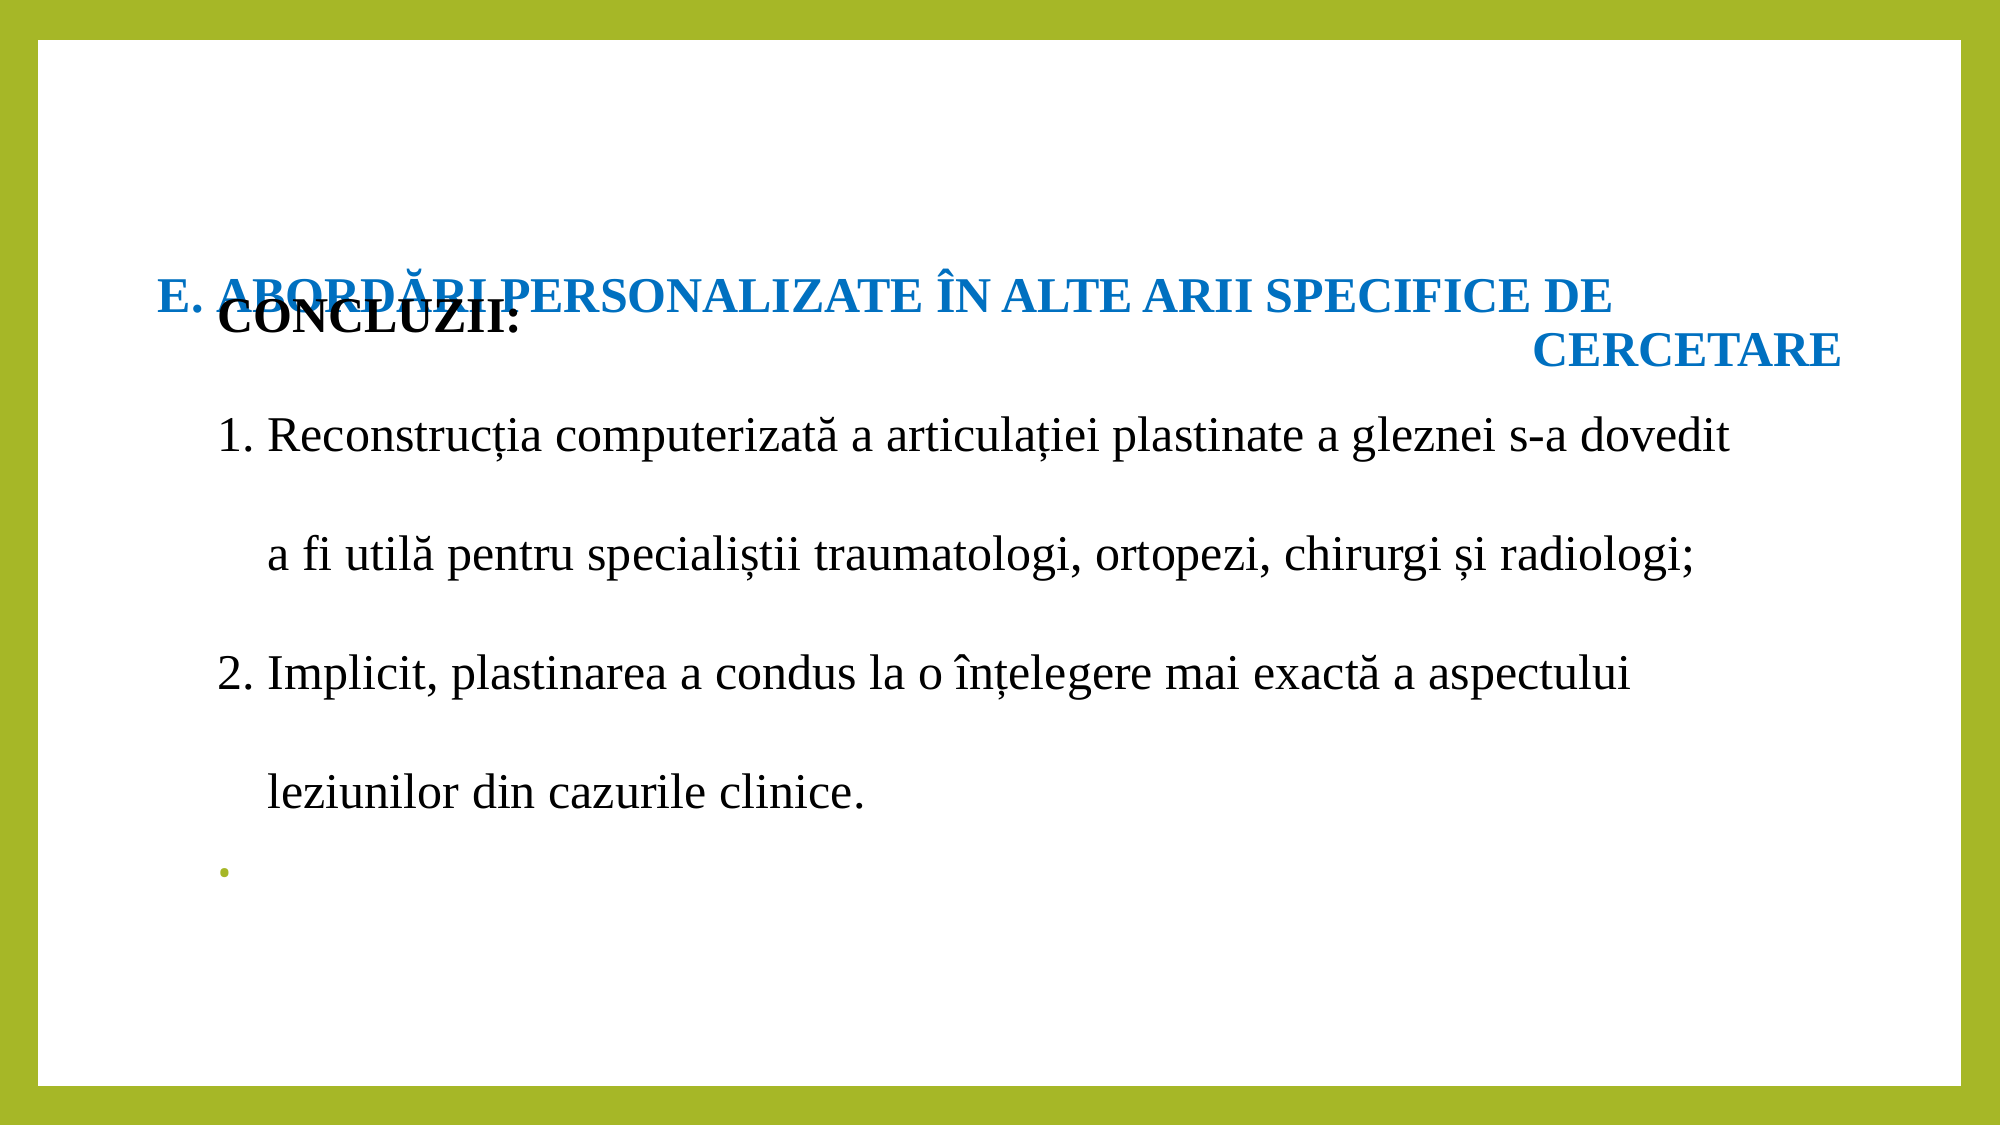

# E. ABORDĂRI PERSONALIZATE ÎN ALTE ARII SPECIFICE DE CERCETARE
CONCLUZII:
1. Reconstrucția computerizată a articulației plastinate a gleznei s-a dovedit
 a fi utilă pentru specialiștii traumatologi, ortopezi, chirurgi și radiologi;
2. Implicit, plastinarea a condus la o înțelegere mai exactă a aspectului
 leziunilor din cazurile clinice.